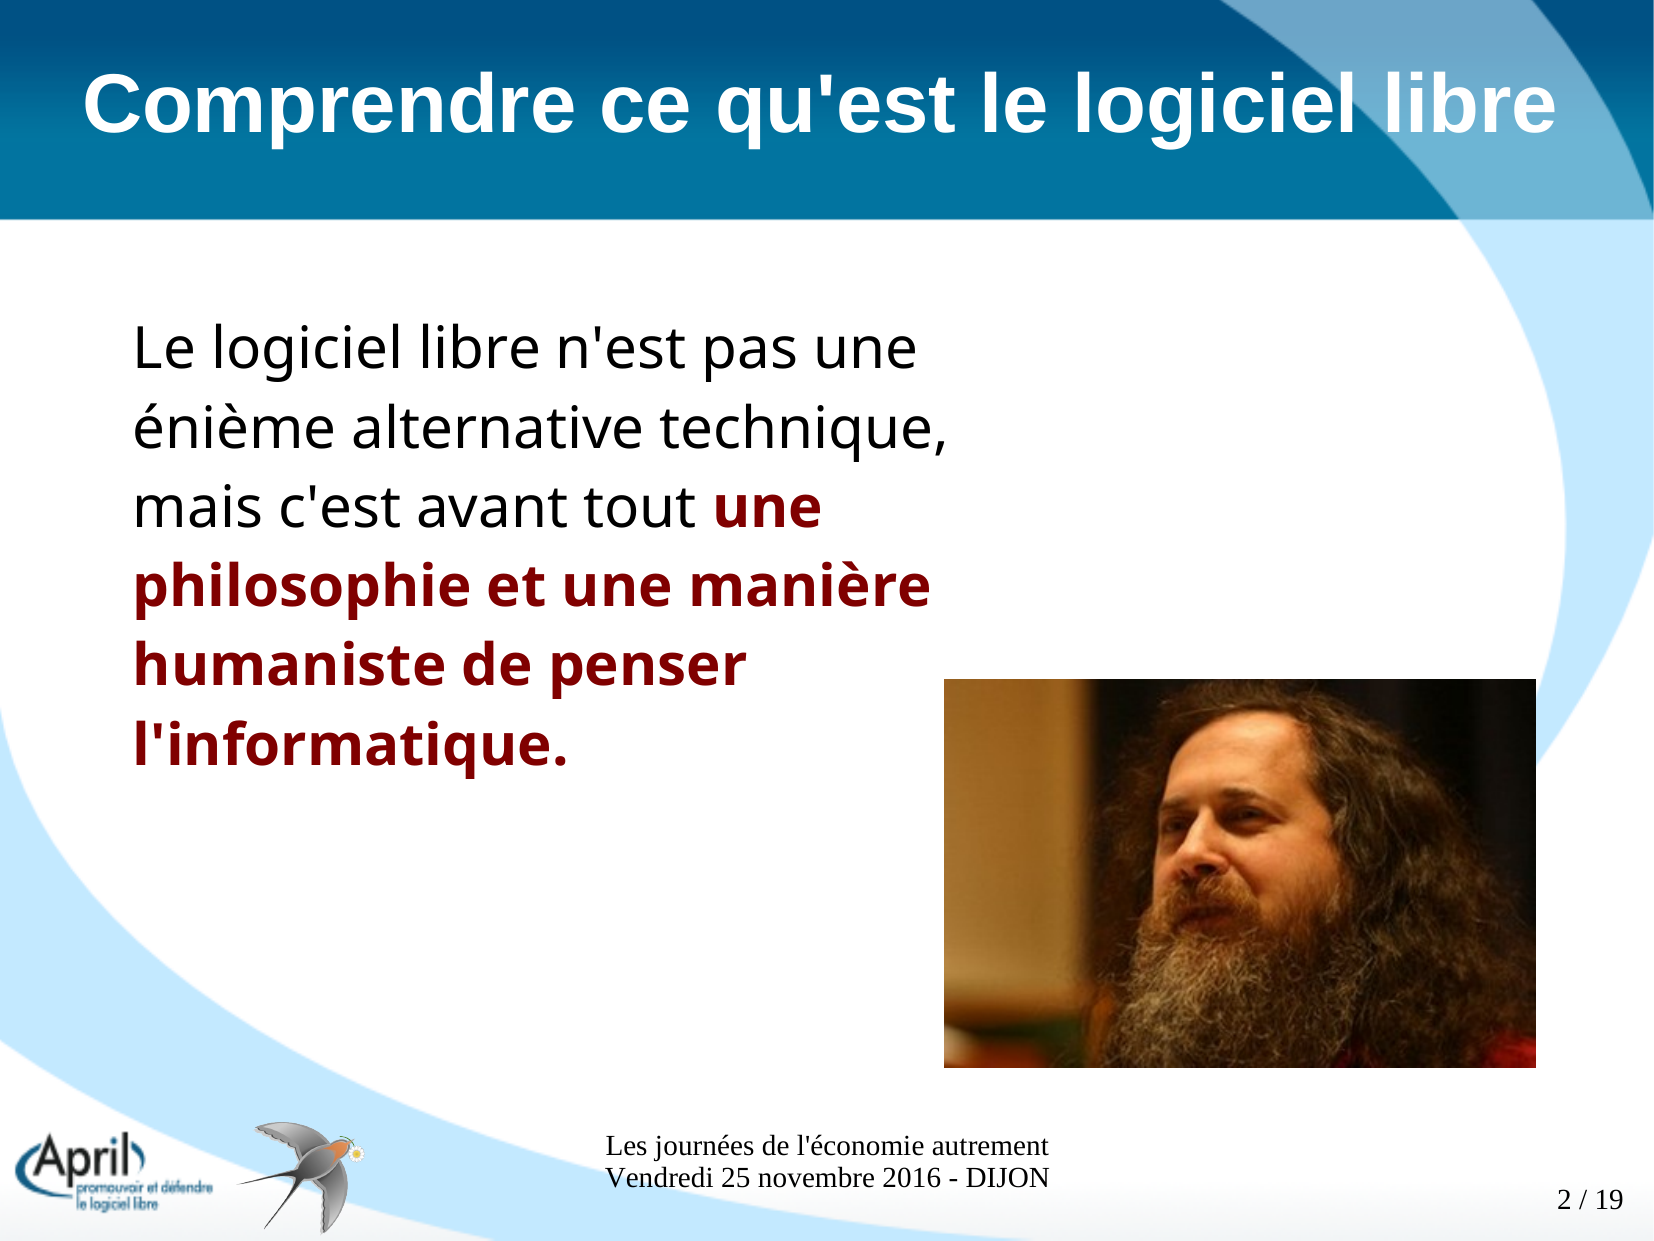

# Comprendre ce qu'est le logiciel libre
Le logiciel libre n'est pas une énième alternative technique, mais c'est avant tout une philosophie et une manière humaniste de penser l'informatique.
17 novembre 2014 - CNAJEP
2